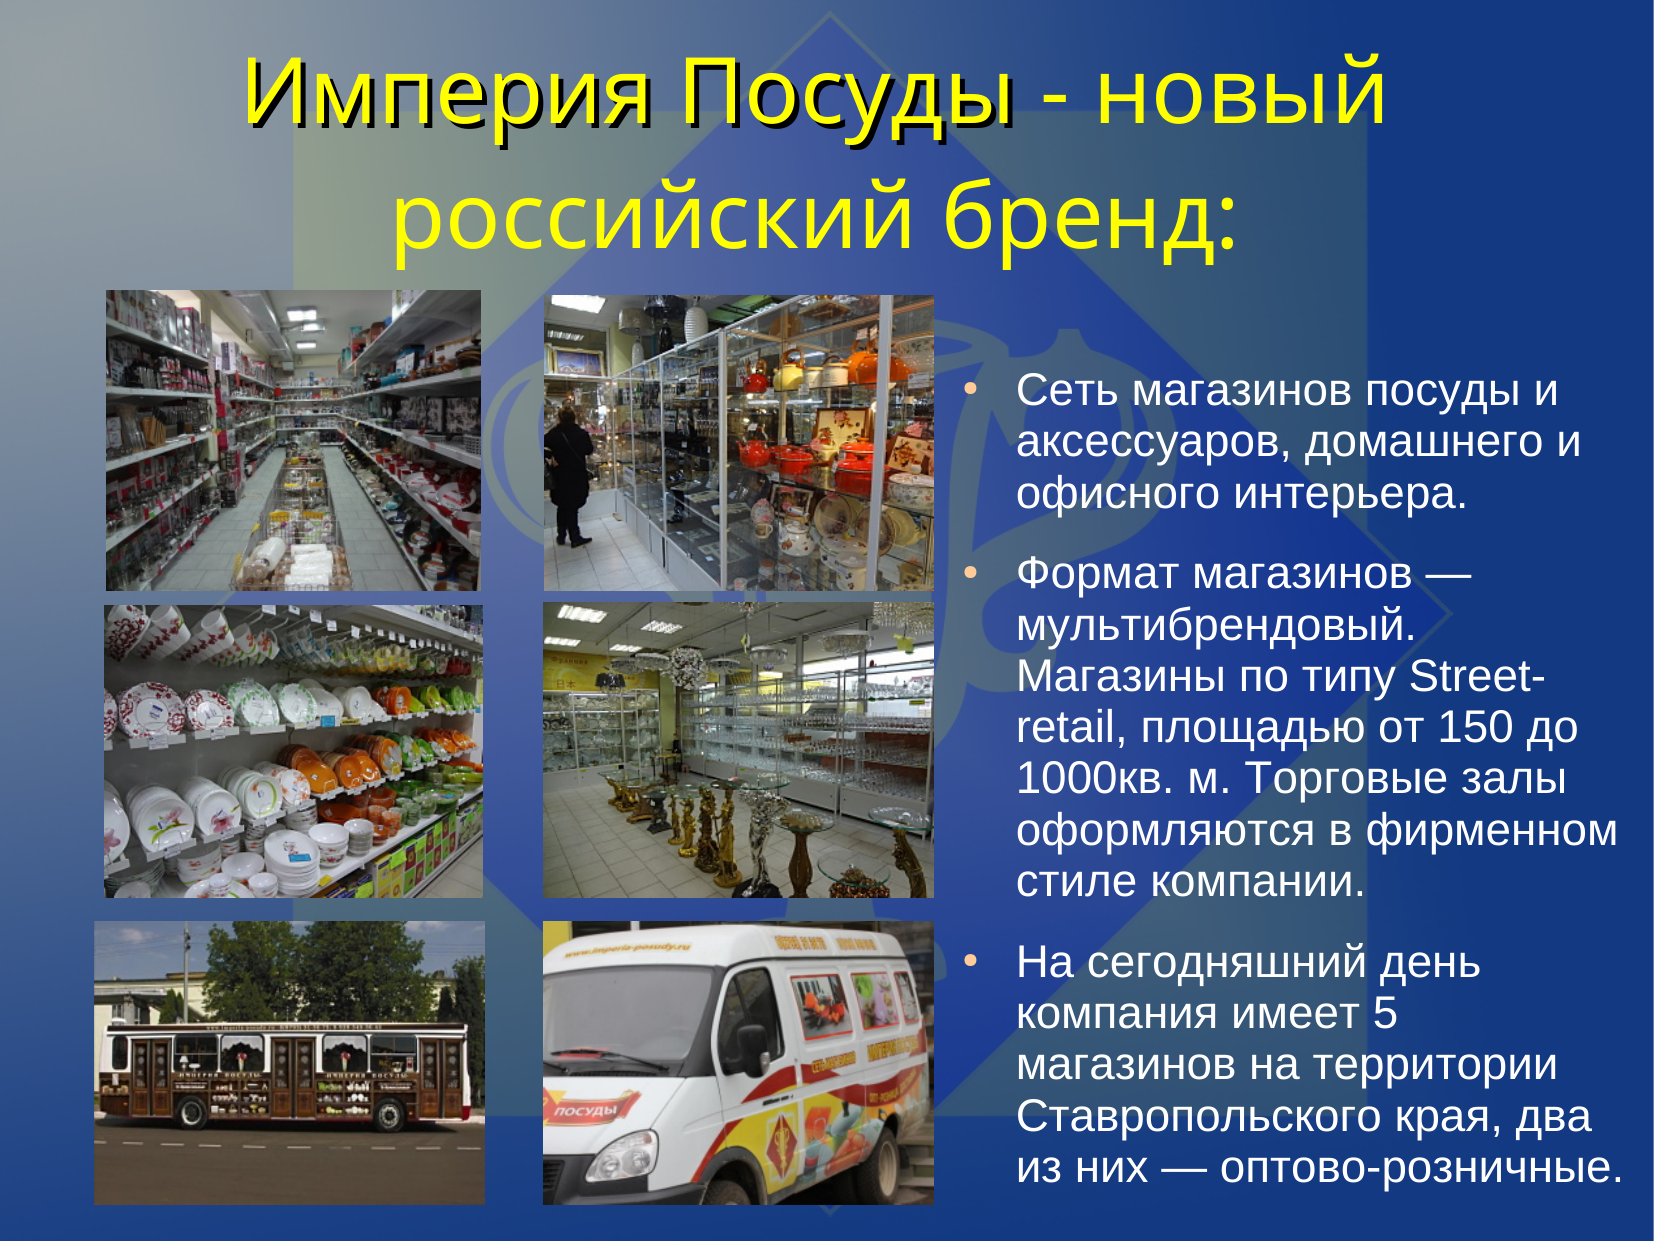

# Империя Посуды - новый российский бренд:
Сеть магазинов посуды и аксессуаров, домашнего и офисного интерьера.
Формат магазинов — мультибрендовый. Магазины по типу Street-retail, площадью от 150 до 1000кв. м. Торговые залы оформляются в фирменном стиле компании.
На сегодняшний день компания имеет 5 магазинов на территории Ставропольского края, два из них — оптово-розничные.